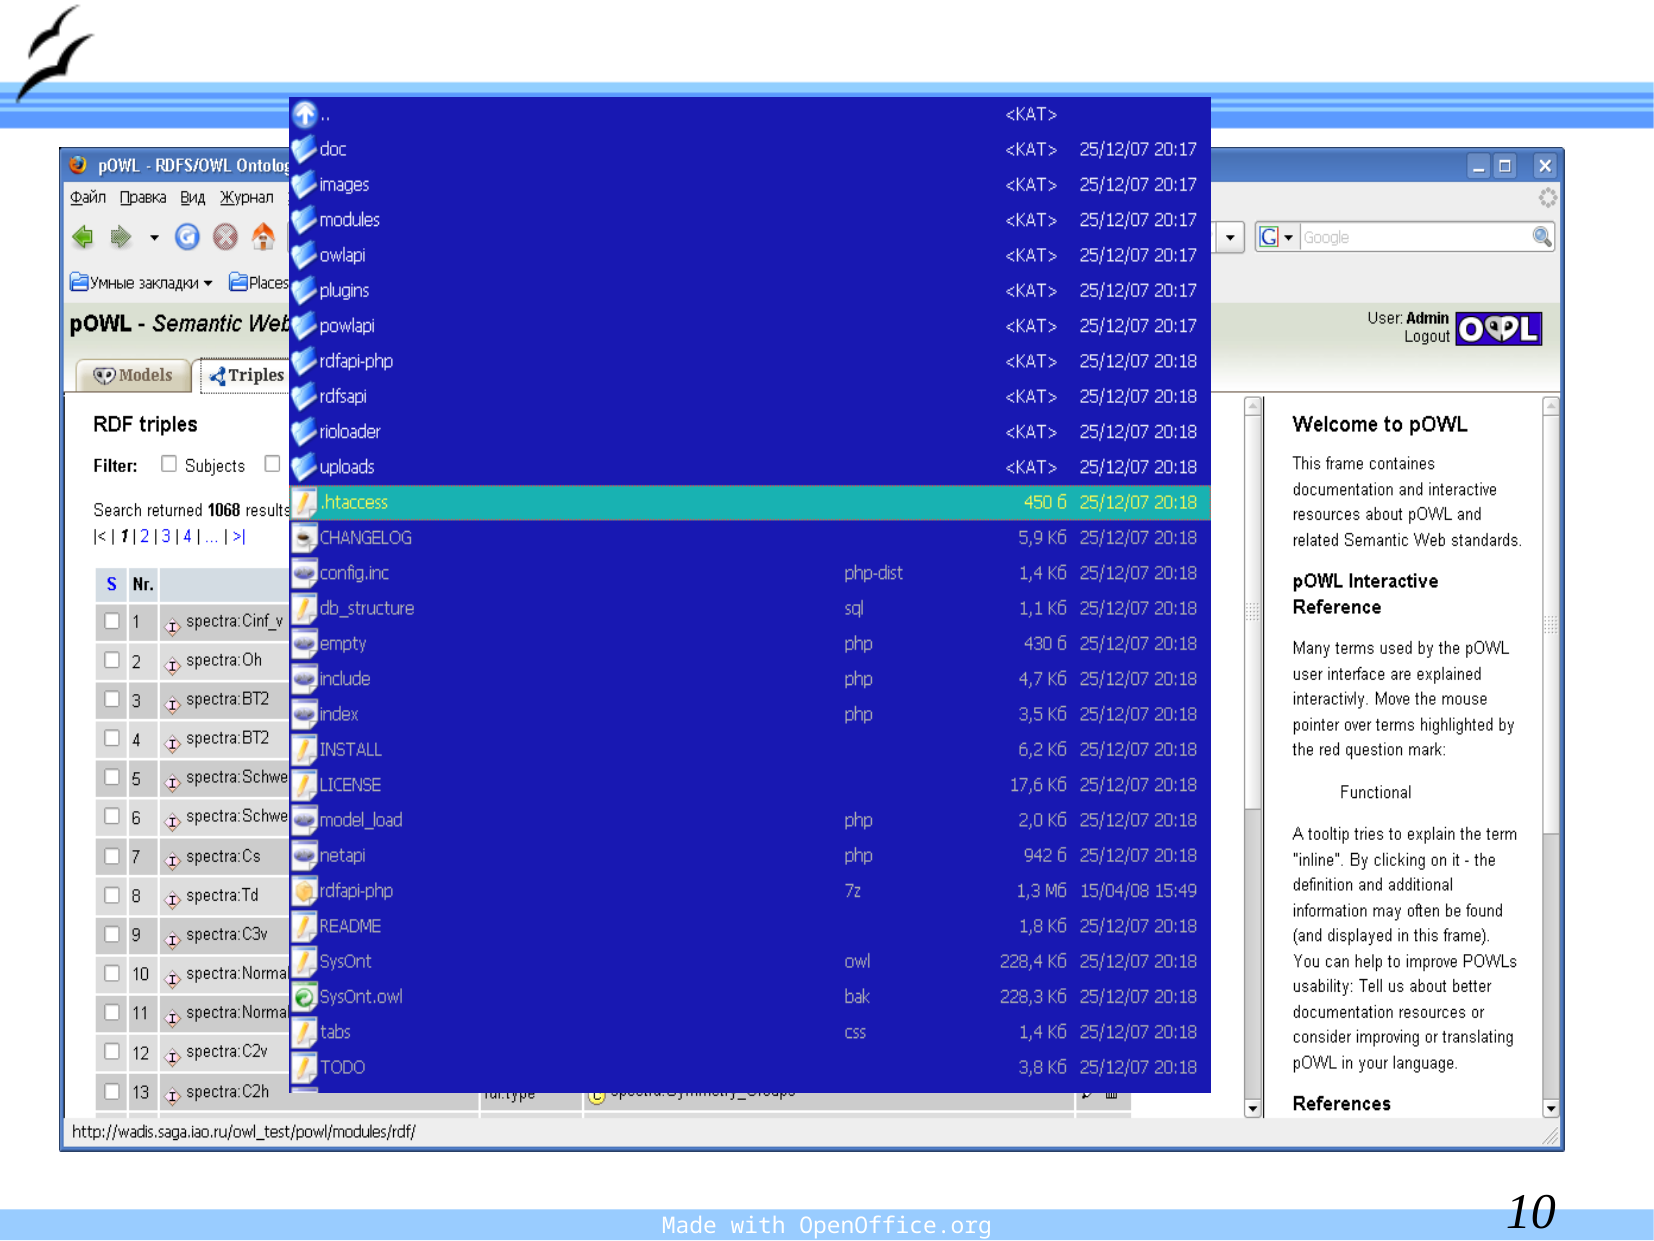

pOWL
# - web-ориентирвоанный RDFS/OWL публикатор, браузер, редактор
- лицензия GPL
- построено на RAP
- поддерживается группой немецких учреждений